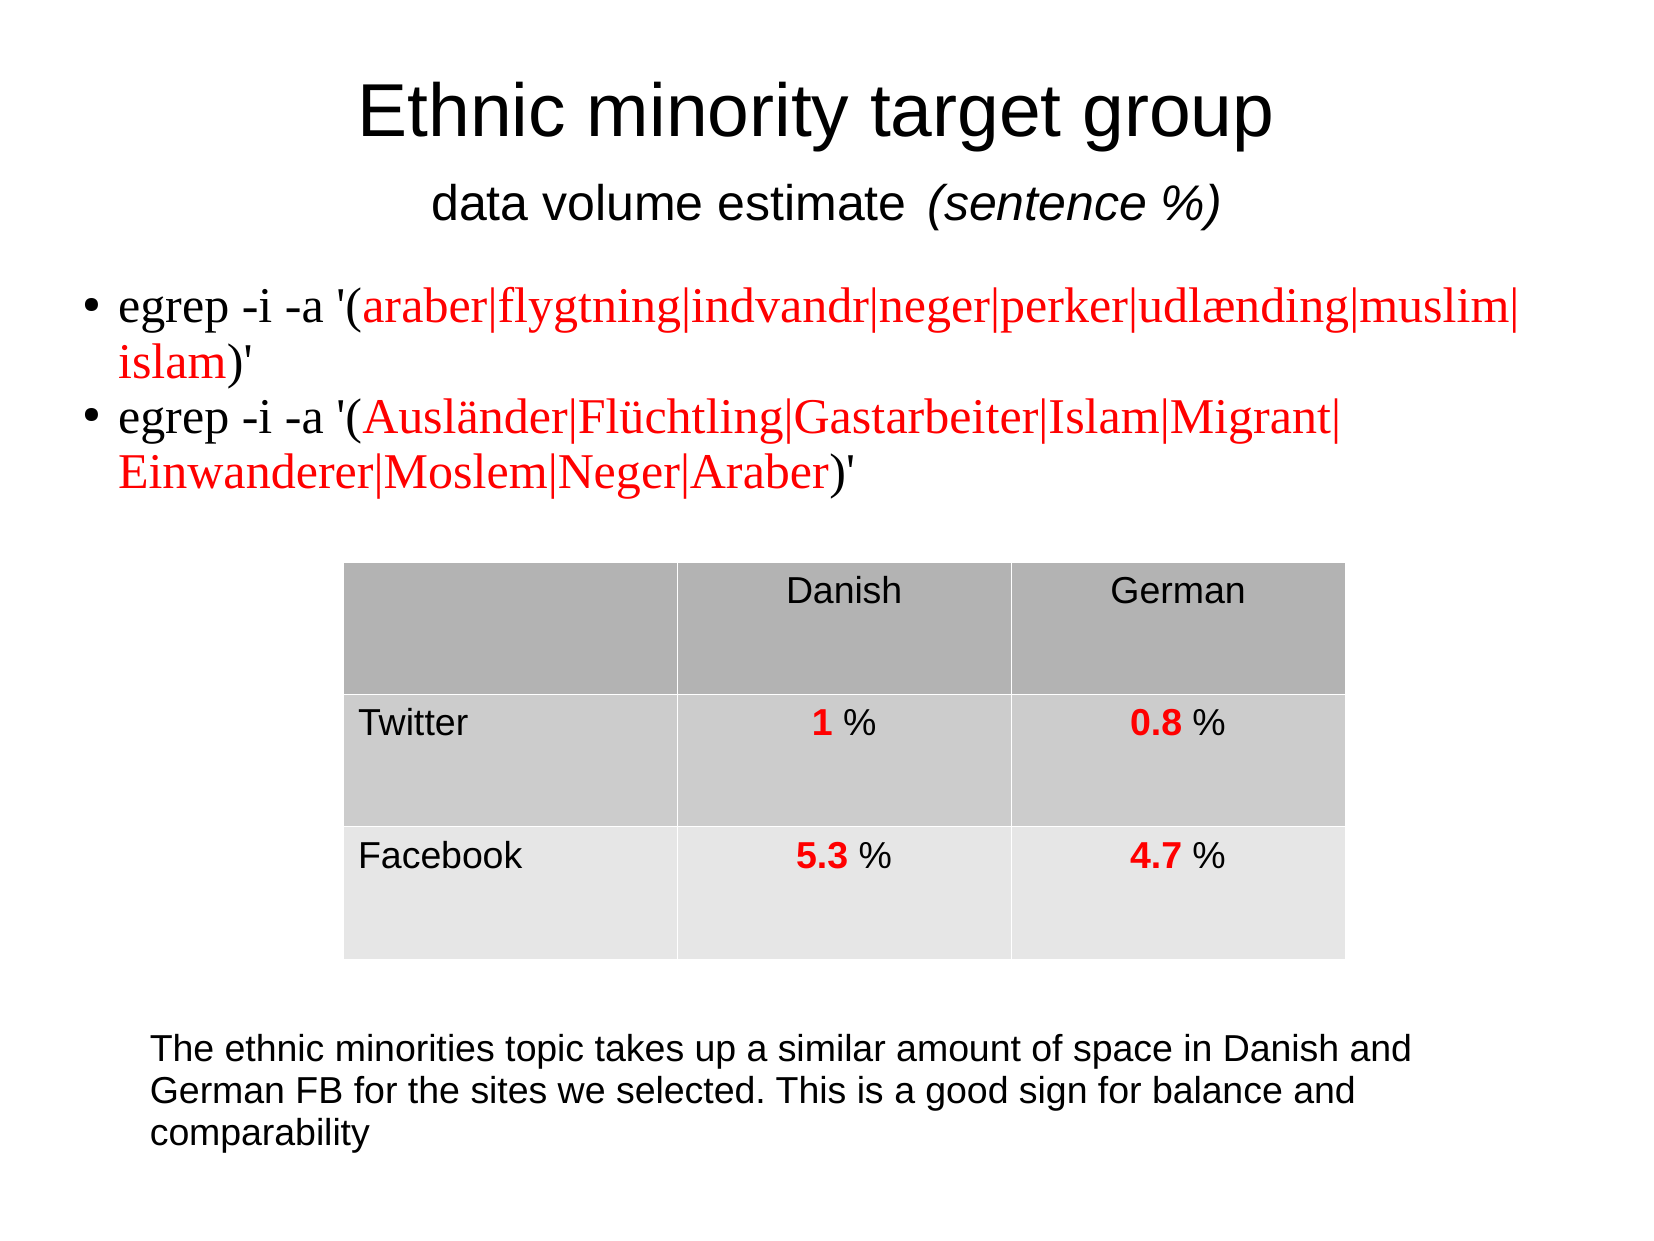

# Ethnic minority target group data volume estimate (sentence %)
egrep -i -a '(araber|flygtning|indvandr|neger|perker|udlænding|muslim|islam)'
egrep -i -a '(Ausländer|Flüchtling|Gastarbeiter|Islam|Migrant|Einwanderer|Moslem|Neger|Araber)'
| | Danish | German |
| --- | --- | --- |
| Twitter | 1 % | 0.8 % |
| Facebook | 5.3 % | 4.7 % |
The ethnic minorities topic takes up a similar amount of space in Danish and German FB for the sites we selected. This is a good sign for balance and comparability